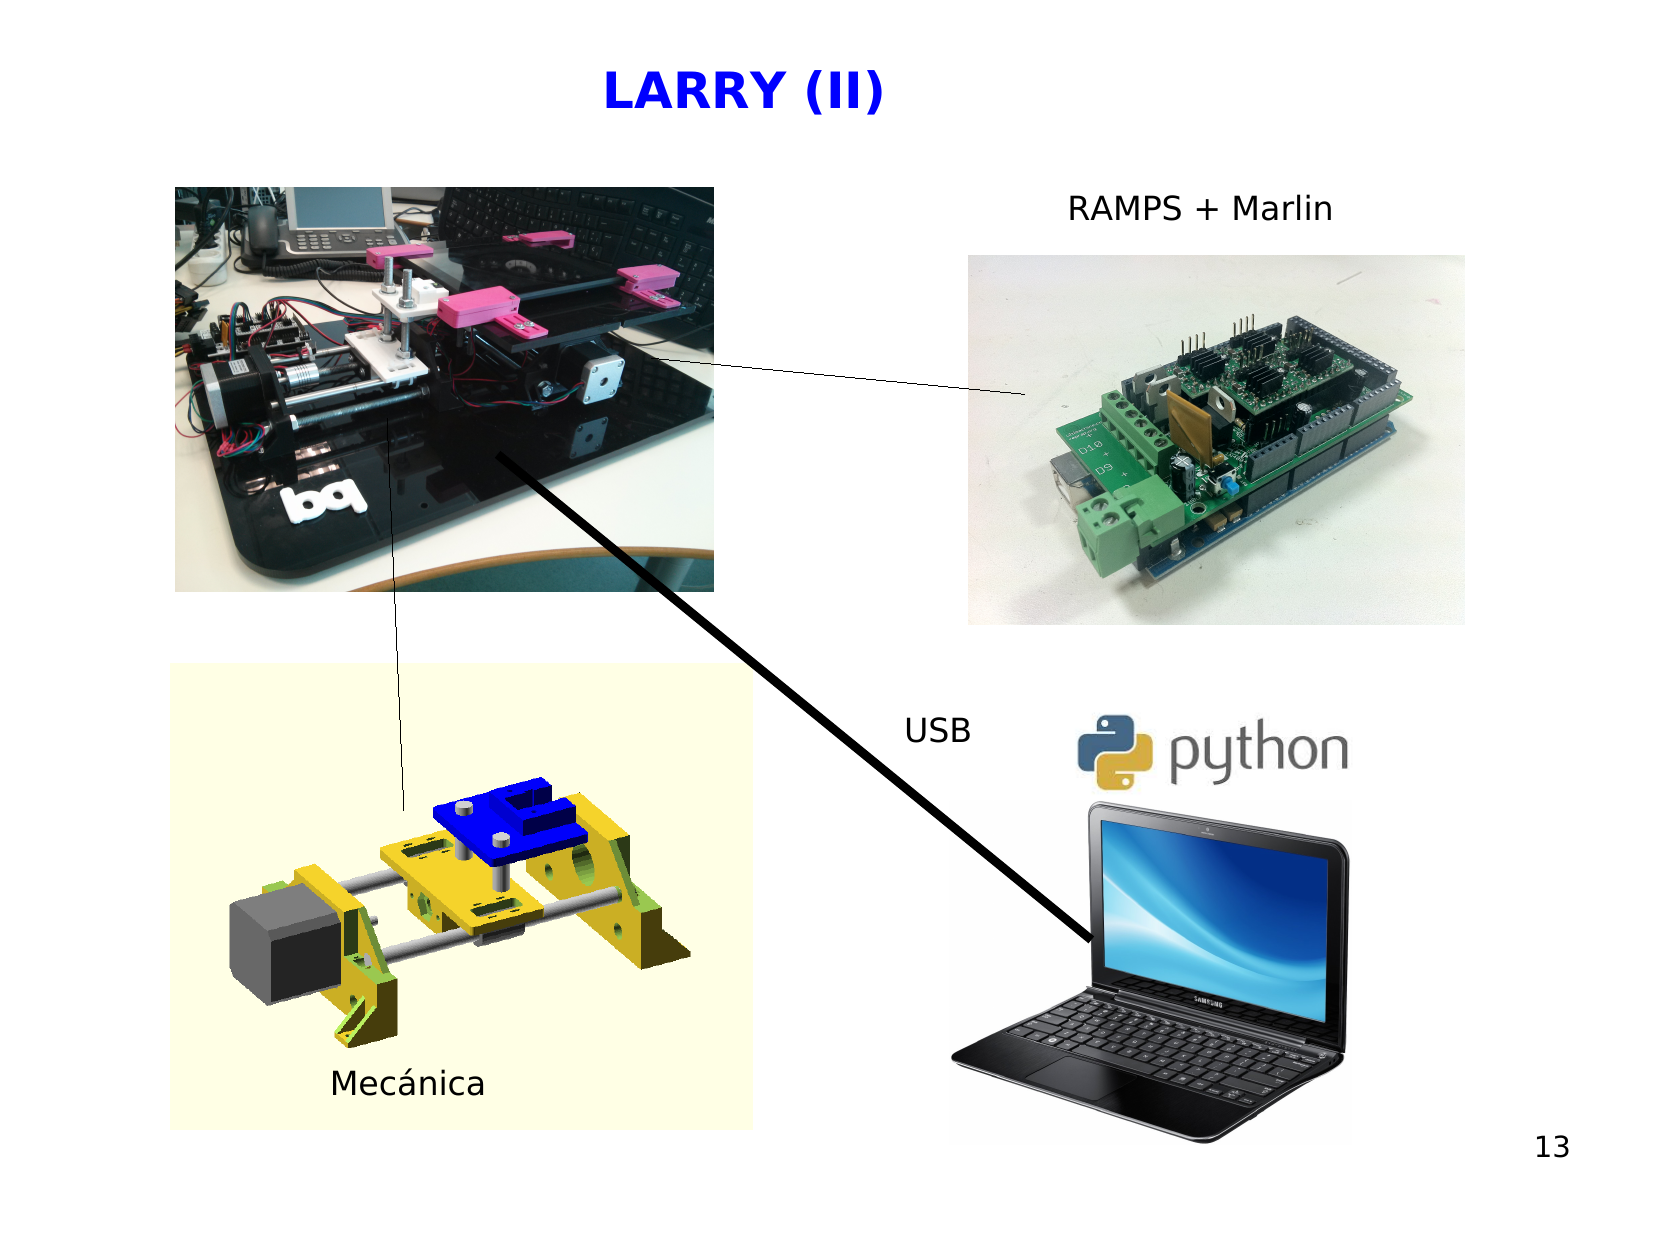

LARRY (II)
RAMPS + Marlin
USB
Mecánica
13